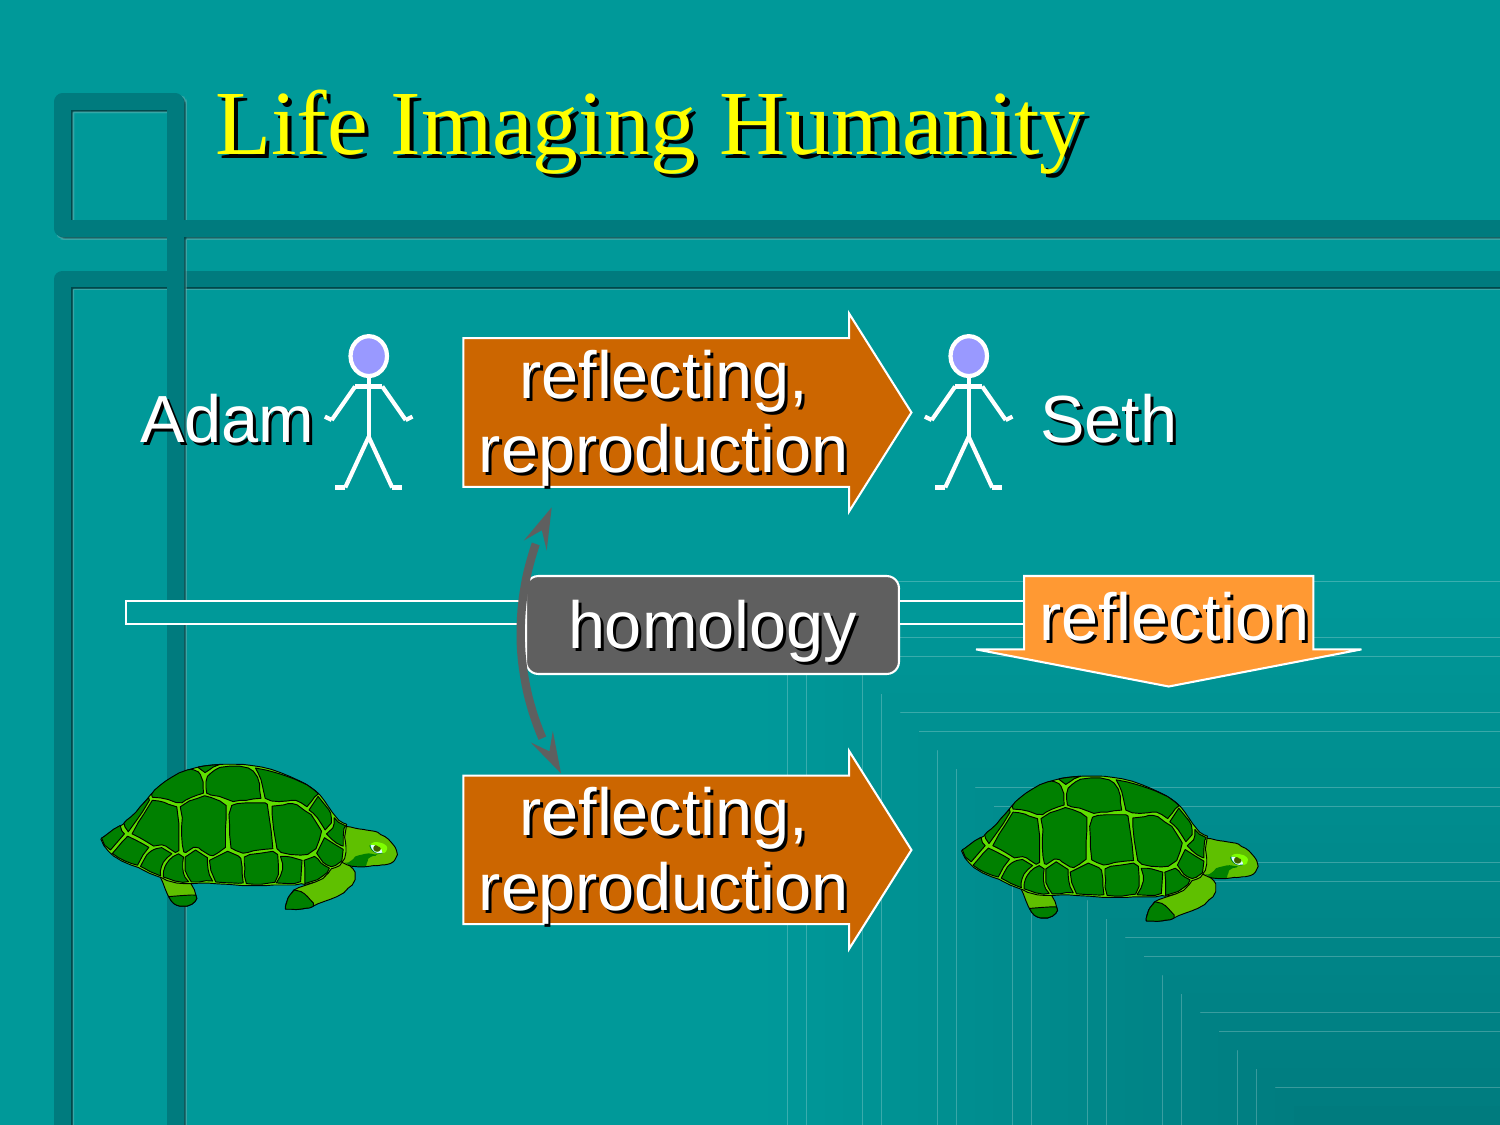

# Life Imaging Humanity
homology
reflection
reflecting,
reproduction
Adam
Seth
reflecting,
reproduction